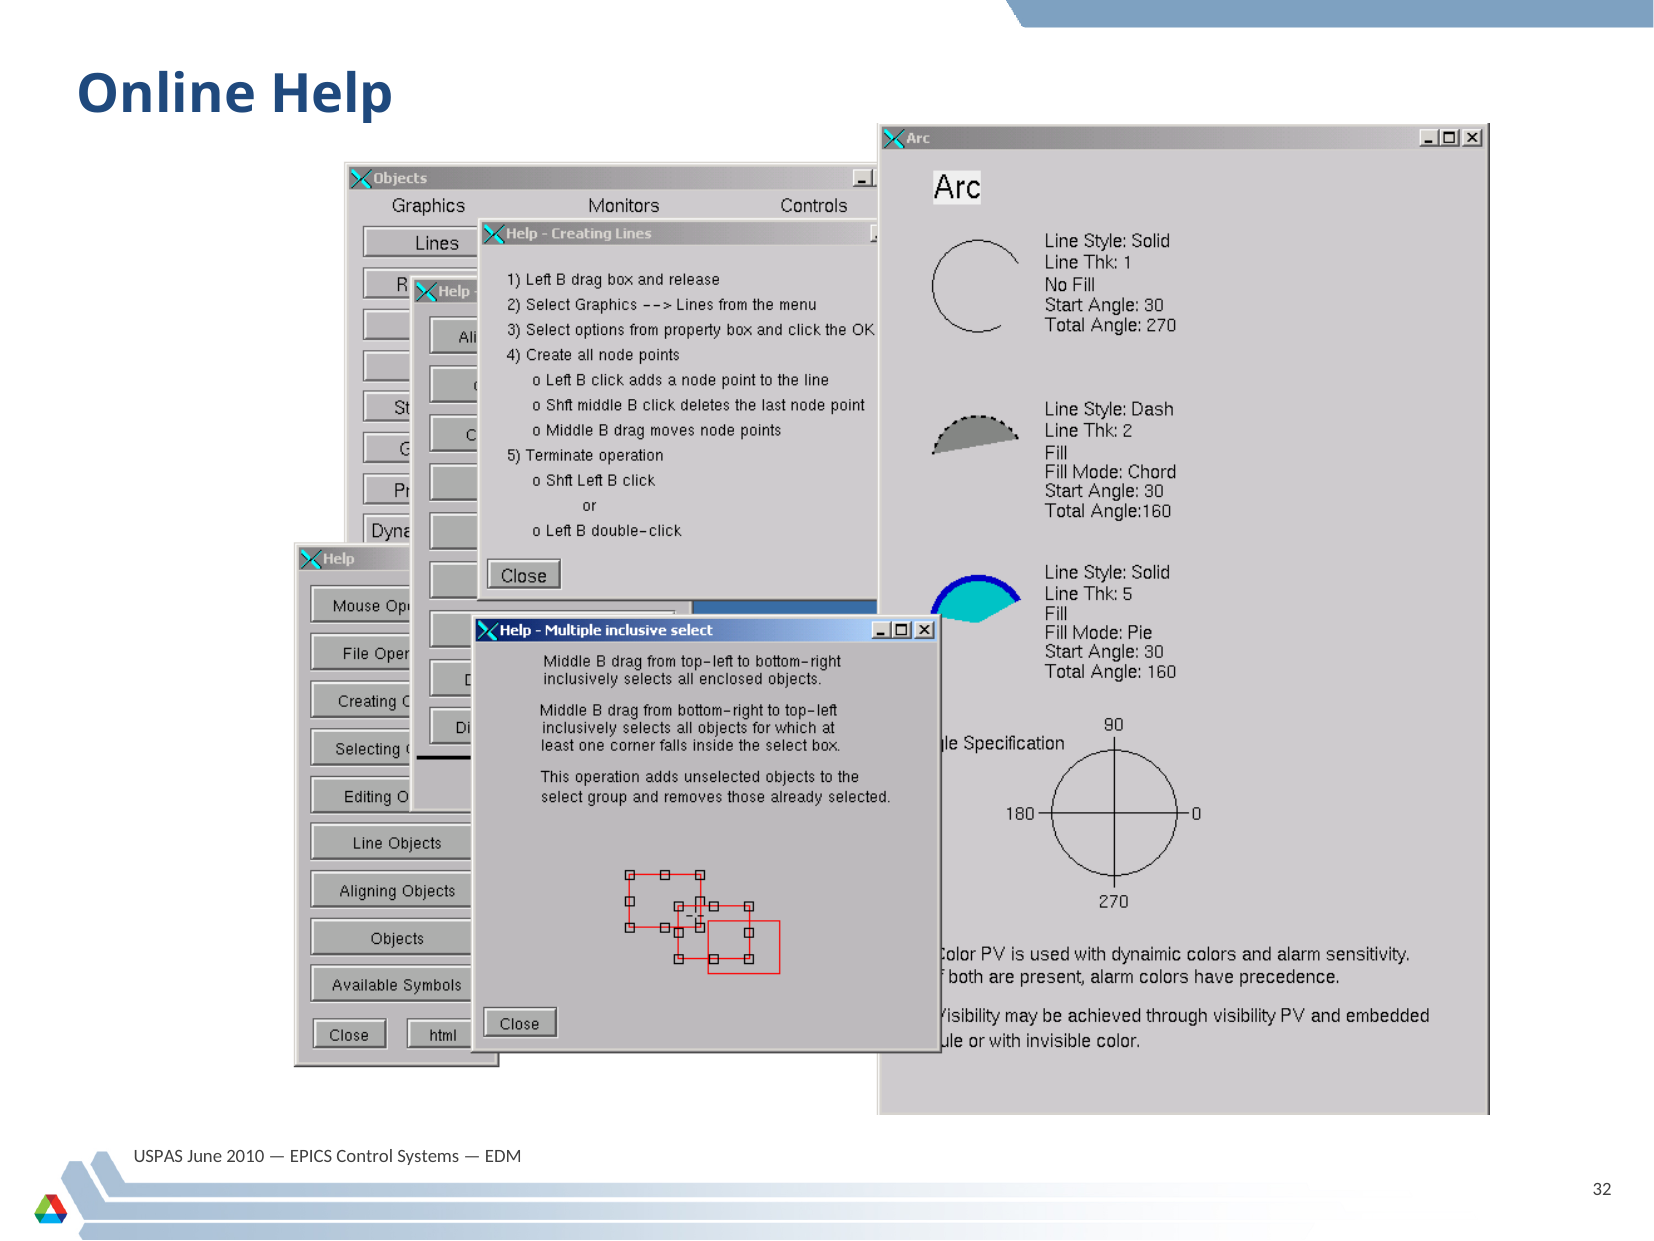

# Online Help
USPAS June 2010 — EPICS Control Systems — EDM
32